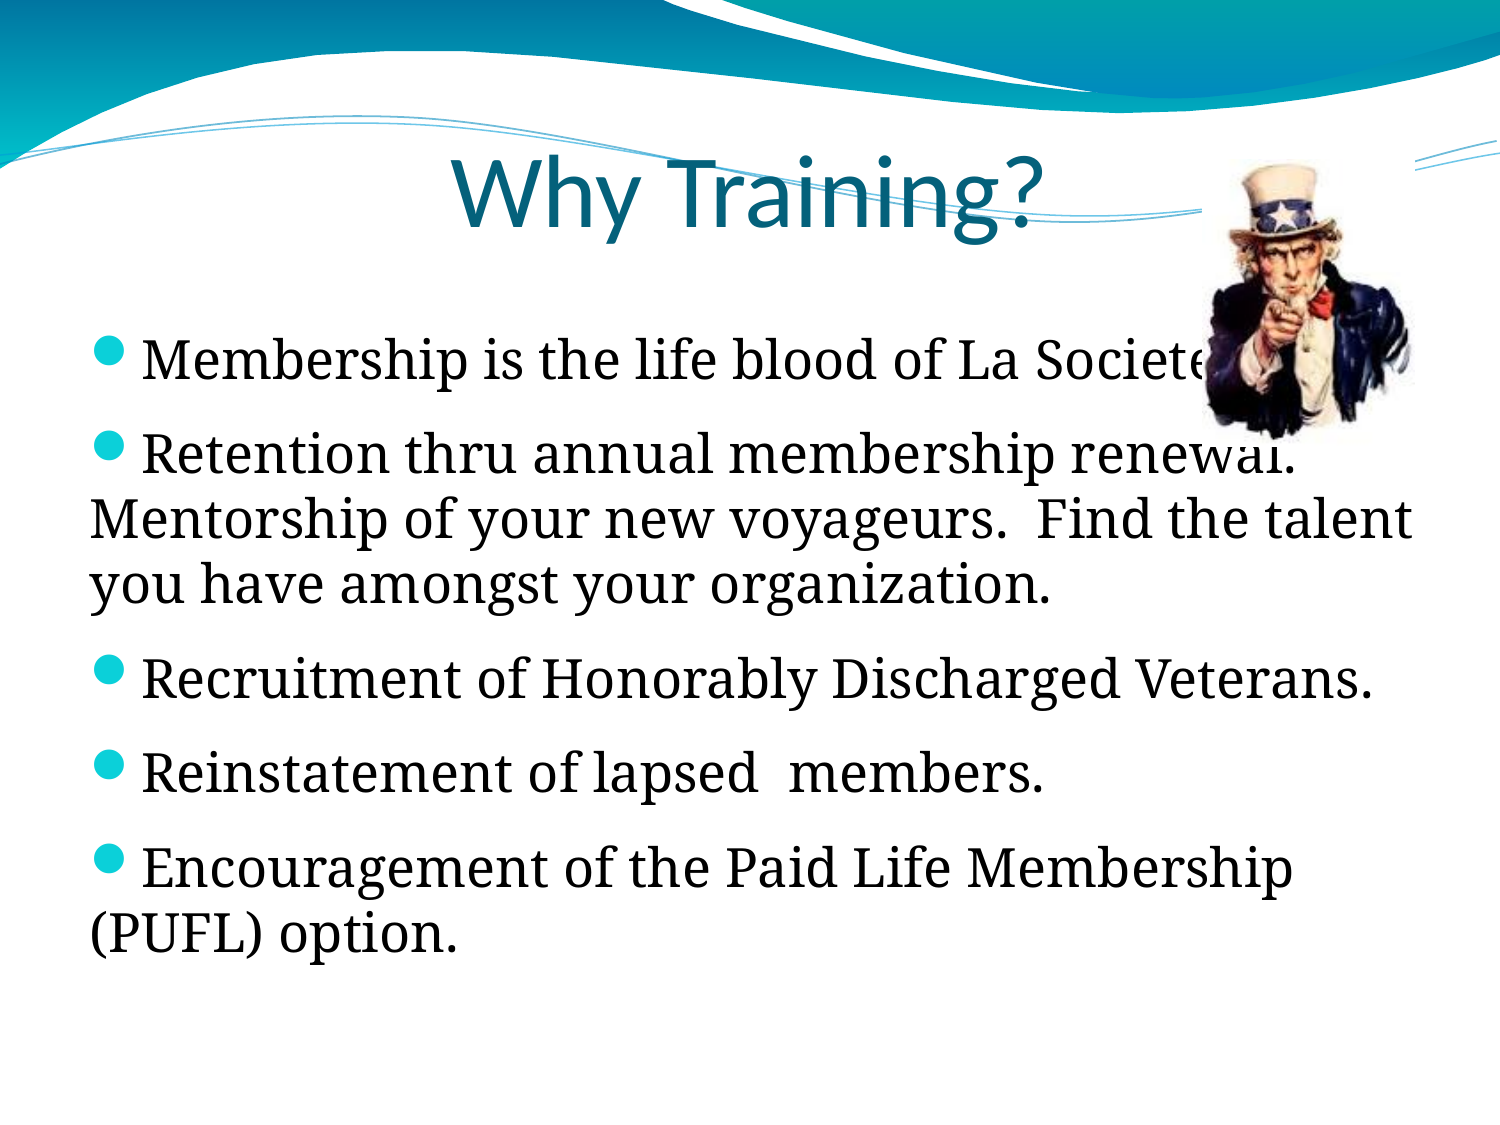

# Why Training?
Membership is the life blood of La Societe.
Retention thru annual membership renewal. Mentorship of your new voyageurs. Find the talent you have amongst your organization.
Recruitment of Honorably Discharged Veterans.
Reinstatement of lapsed members.
Encouragement of the Paid Life Membership (PUFL) option.